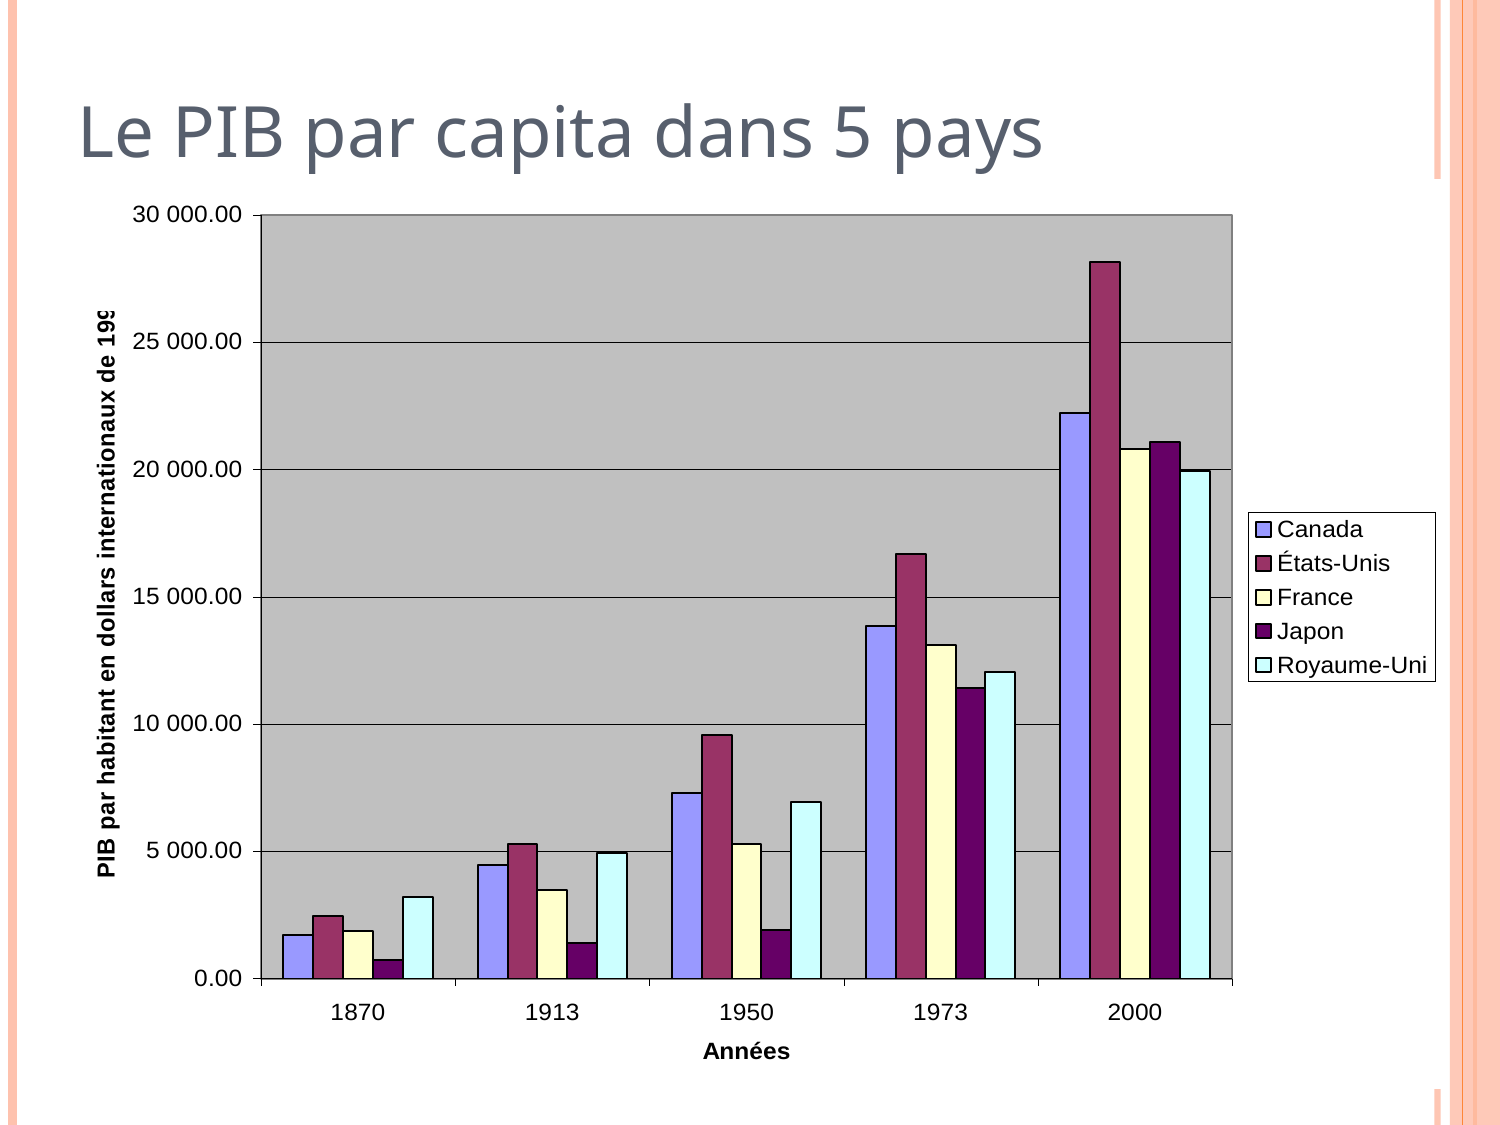

# Le PIB par capita dans 5 pays